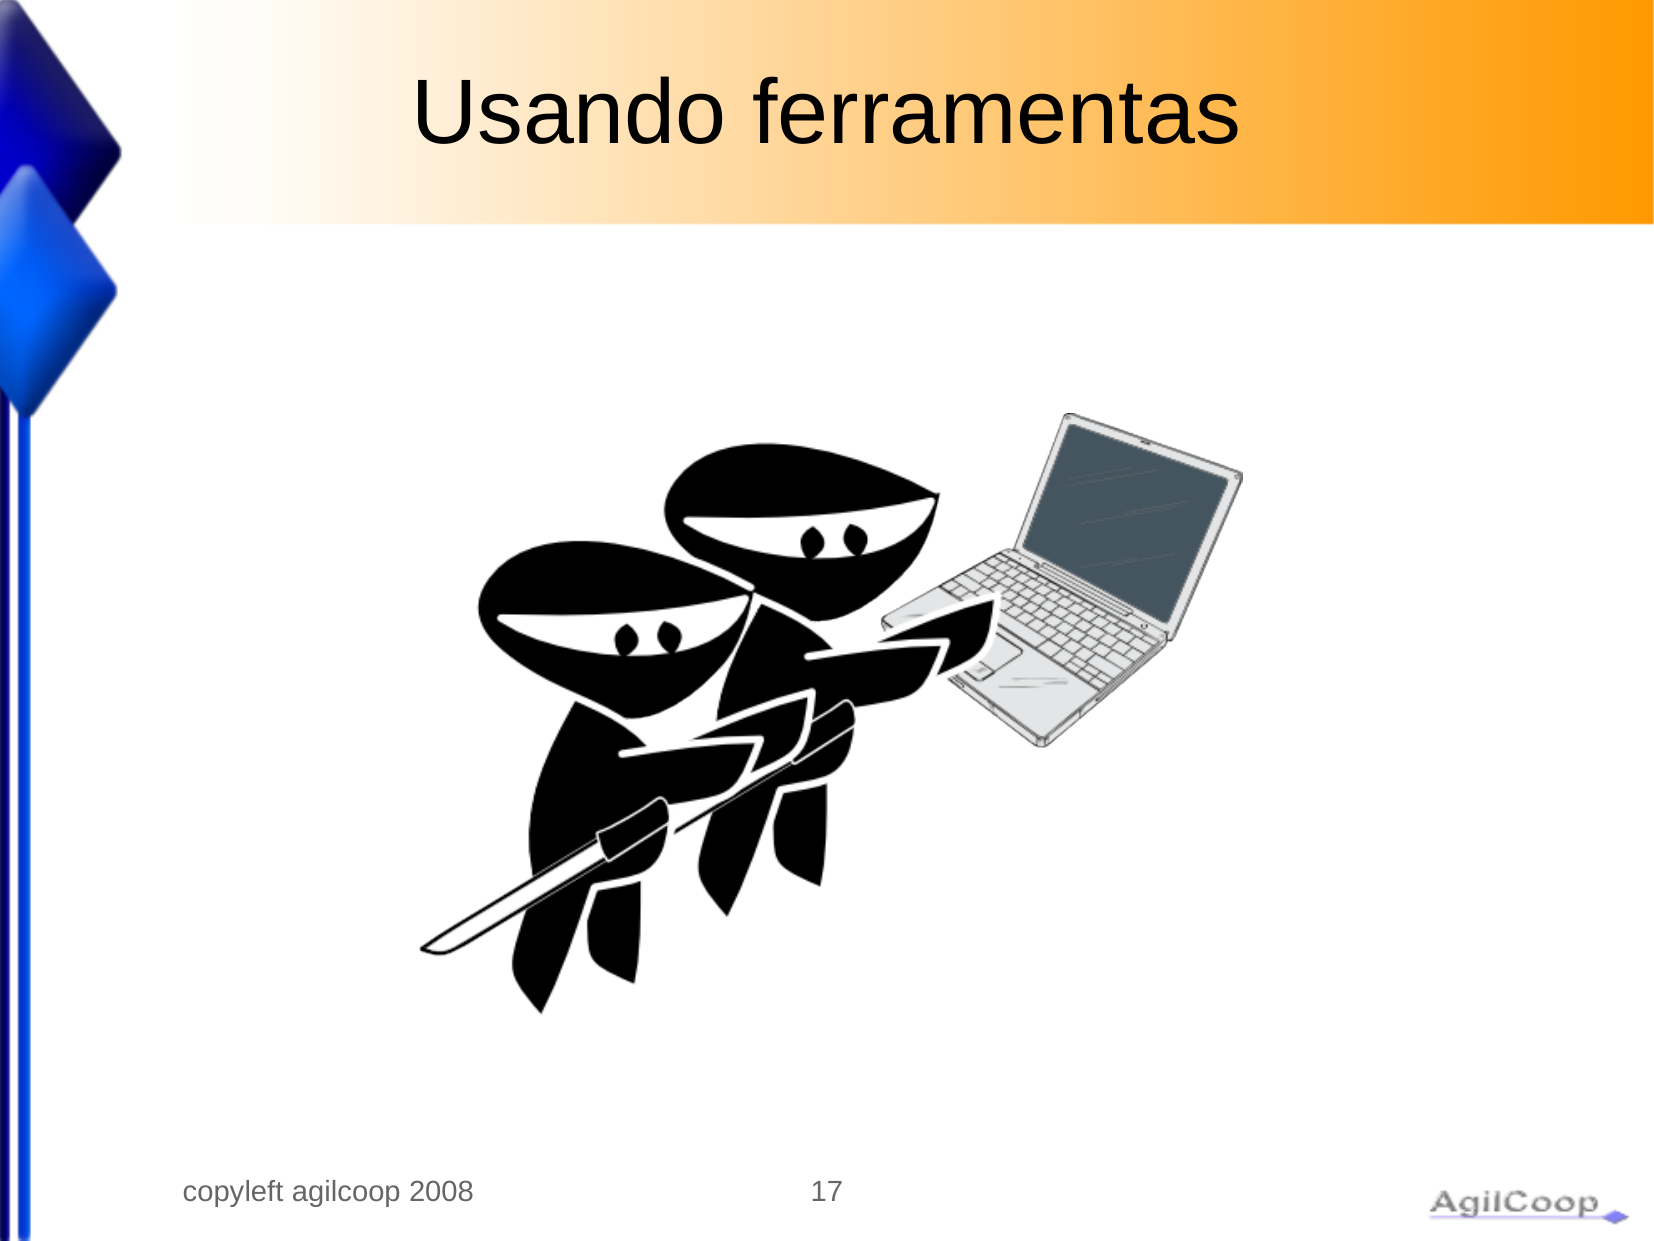

# Usando ferramentas
copyleft agilcoop 2008
17